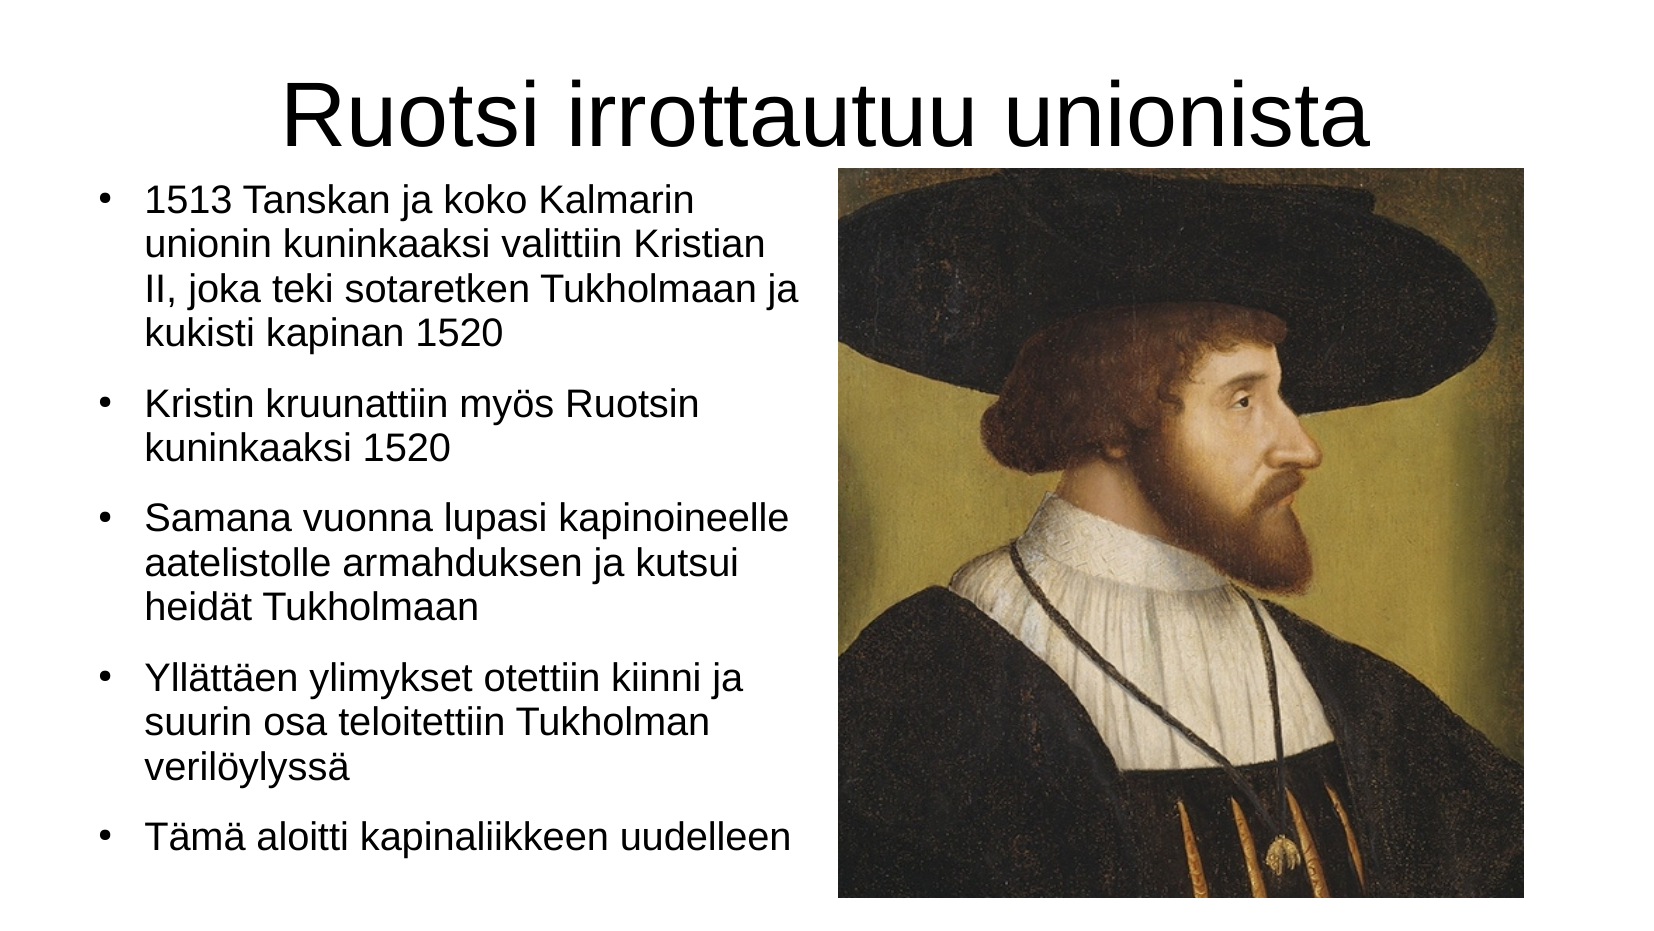

# Ruotsi irrottautuu unionista
1513 Tanskan ja koko Kalmarin unionin kuninkaaksi valittiin Kristian II, joka teki sotaretken Tukholmaan ja kukisti kapinan 1520
Kristin kruunattiin myös Ruotsin kuninkaaksi 1520
Samana vuonna lupasi kapinoineelle aatelistolle armahduksen ja kutsui heidät Tukholmaan
Yllättäen ylimykset otettiin kiinni ja suurin osa teloitettiin Tukholman verilöylyssä
Tämä aloitti kapinaliikkeen uudelleen